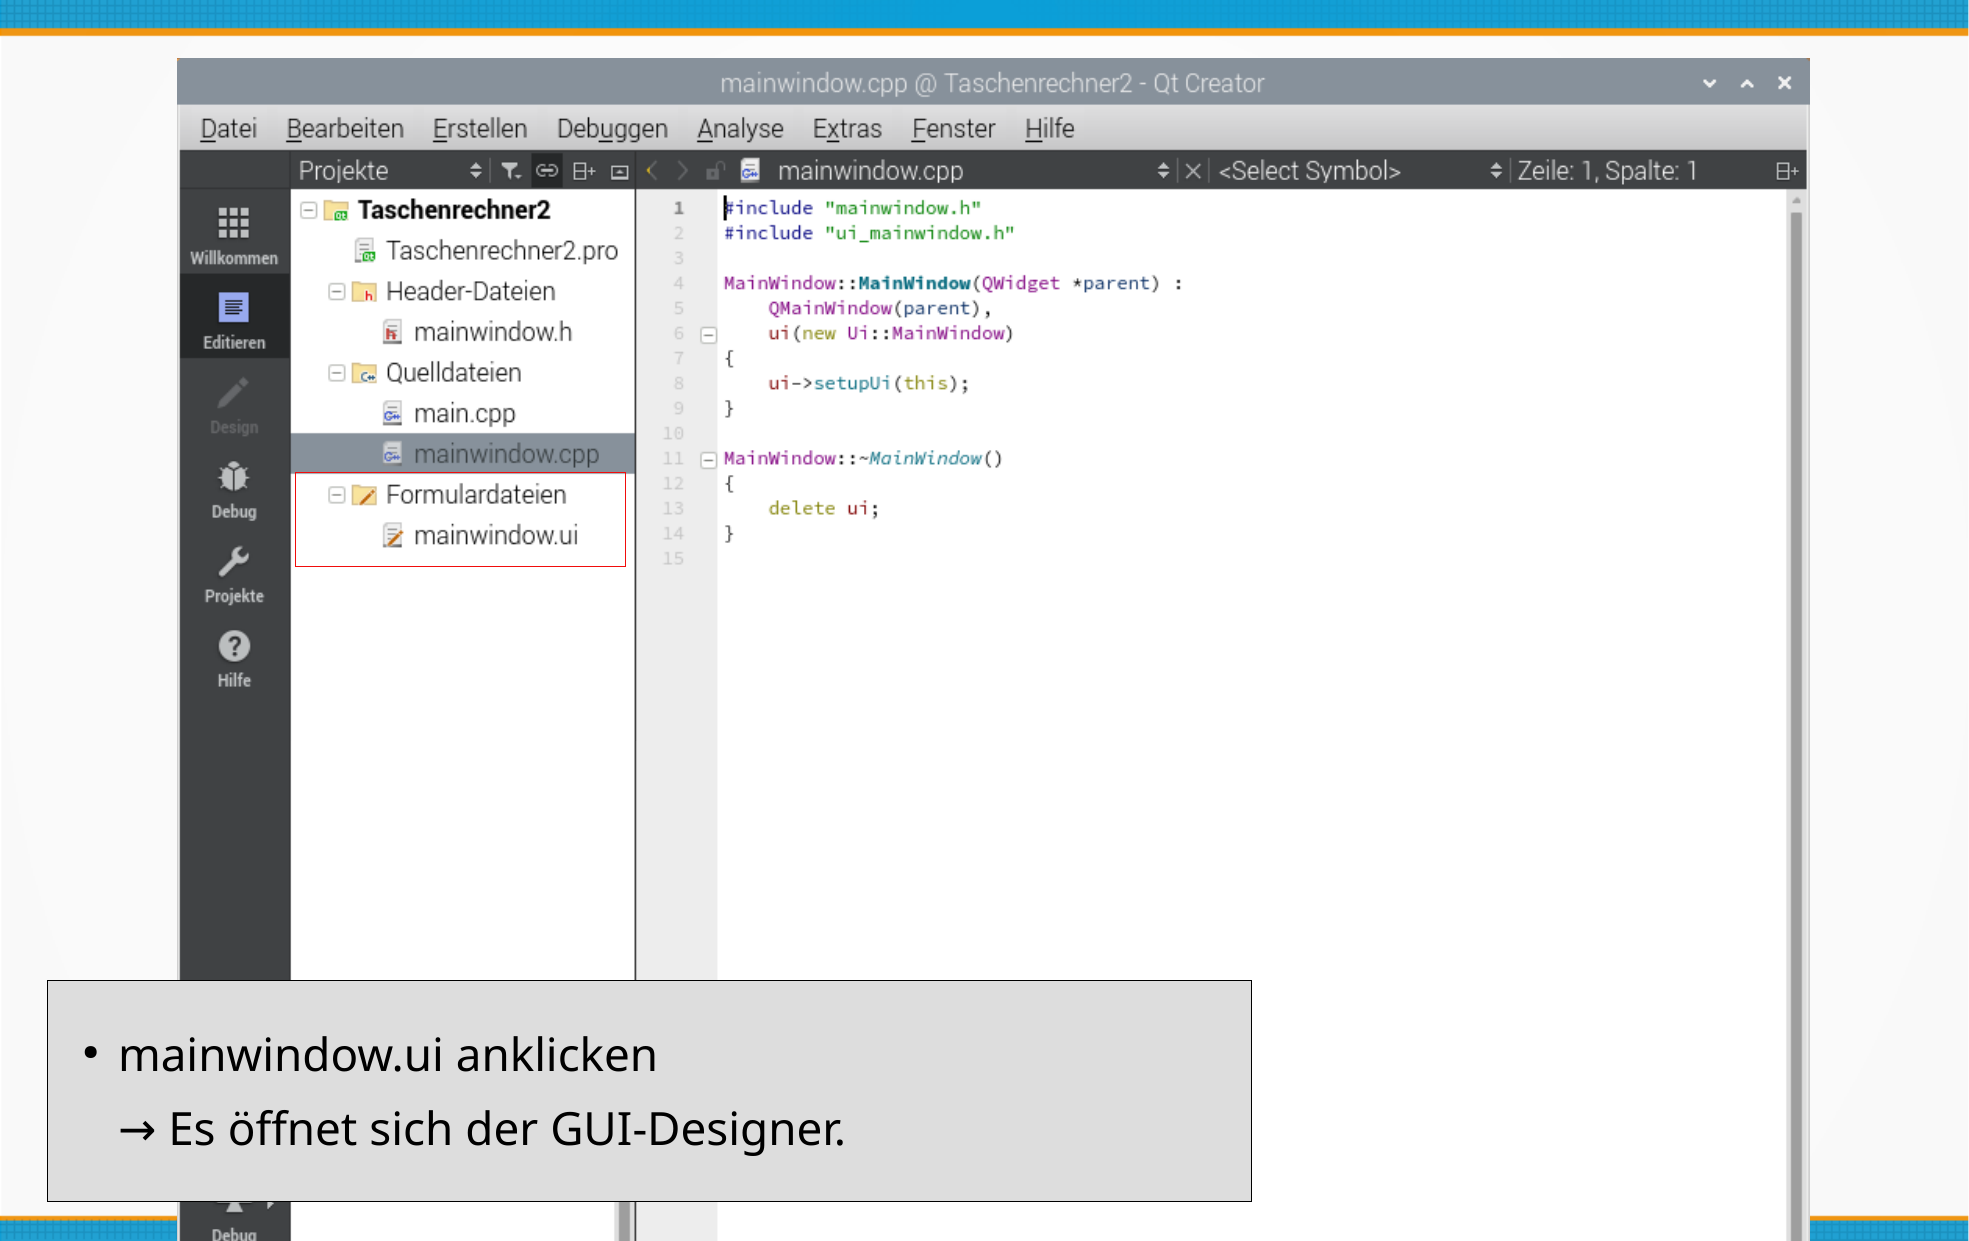

mainwindow.ui anklicken
→ Es öffnet sich der GUI-Designer.